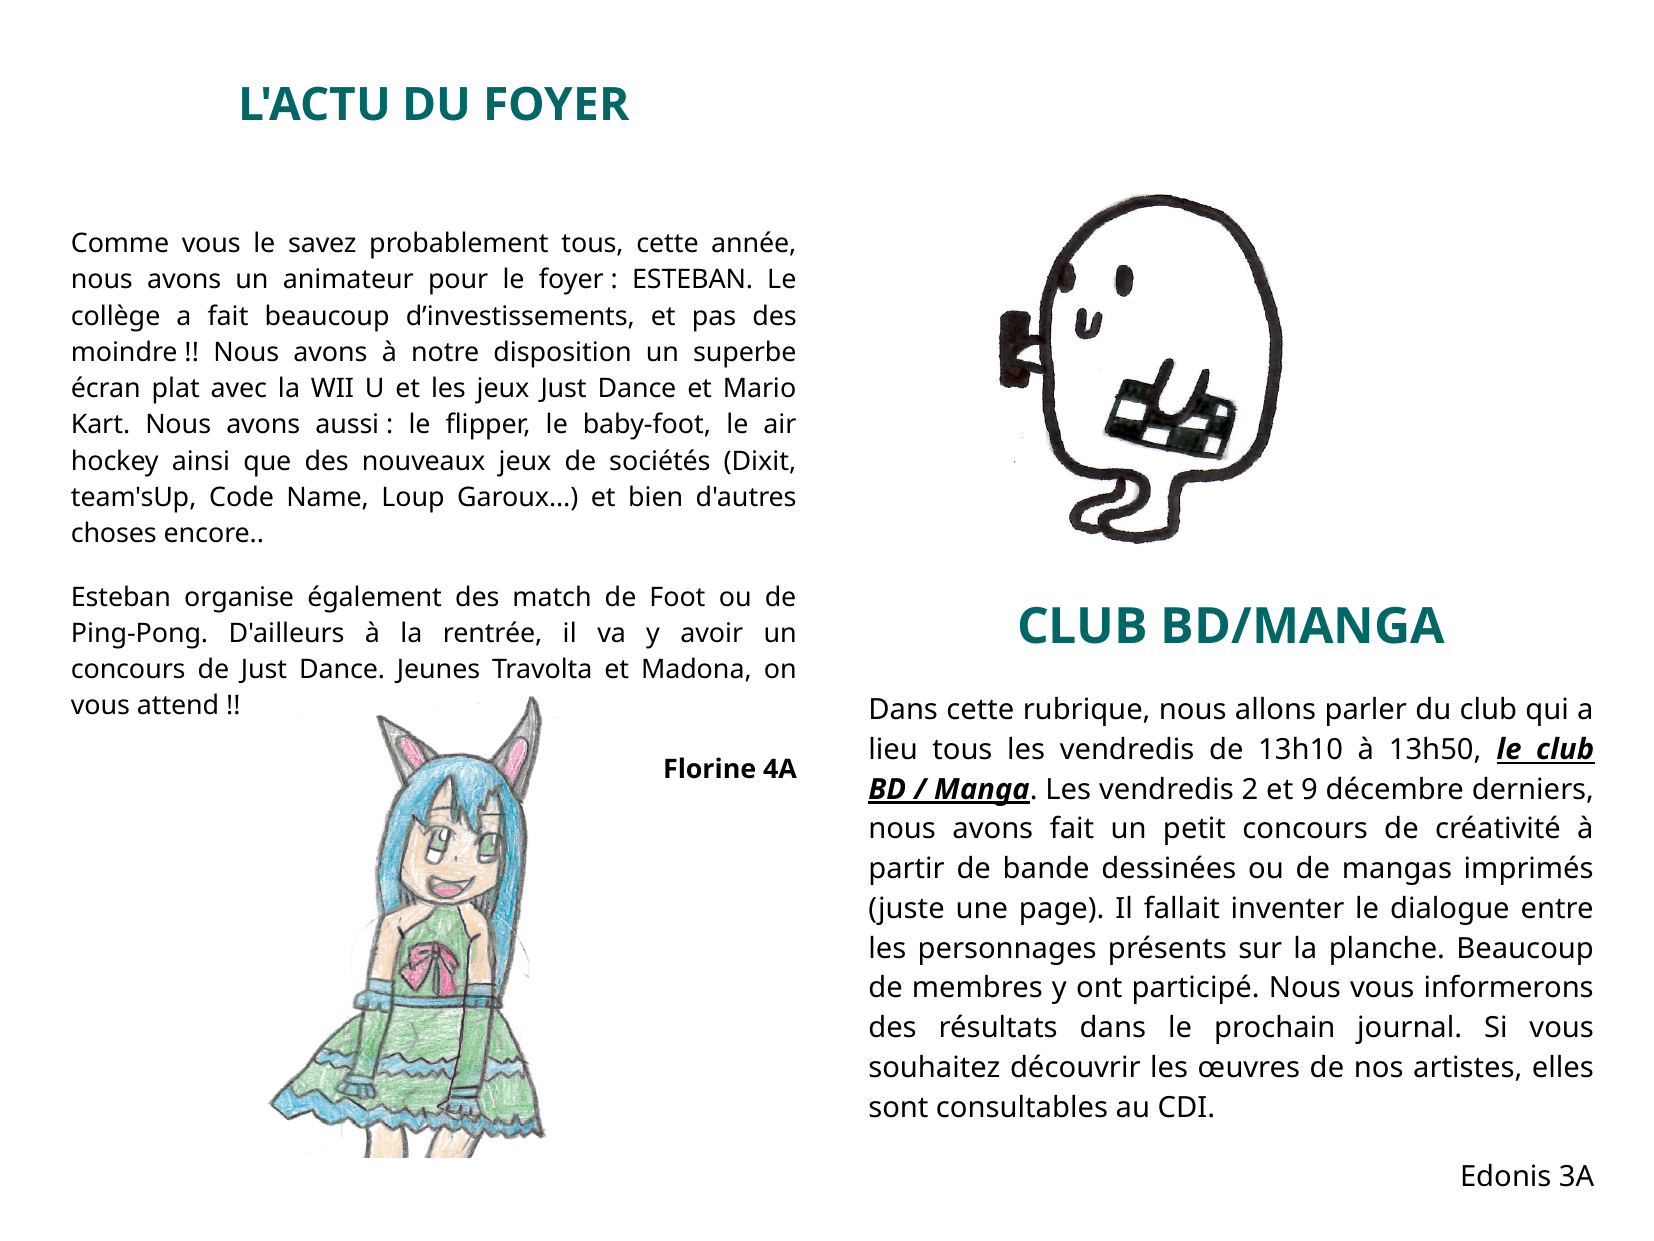

# L'ACTU DU FOYER
Comme vous le savez probablement tous, cette année, nous avons un animateur pour le foyer : ESTEBAN. Le collège a fait beaucoup d’investissements, et pas des moindre !! Nous avons à notre disposition un superbe écran plat avec la WII U et les jeux Just Dance et Mario Kart. Nous avons aussi : le flipper, le baby-foot, le air hockey ainsi que des nouveaux jeux de sociétés (Dixit, team'sUp, Code Name, Loup Garoux…) et bien d'autres choses encore..
Esteban organise également des match de Foot ou de Ping-Pong. D'ailleurs à la rentrée, il va y avoir un concours de Just Dance. Jeunes Travolta et Madona, on vous attend !!
Florine 4A
CLUB BD/MANGA
Dans cette rubrique, nous allons parler du club qui a lieu tous les vendredis de 13h10 à 13h50, le club BD / Manga. Les vendredis 2 et 9 décembre derniers, nous avons fait un petit concours de créativité à partir de bande dessinées ou de mangas imprimés (juste une page). Il fallait inventer le dialogue entre les personnages présents sur la planche. Beaucoup de membres y ont participé. Nous vous informerons des résultats dans le prochain journal. Si vous souhaitez découvrir les œuvres de nos artistes, elles sont consultables au CDI.
Edonis 3A